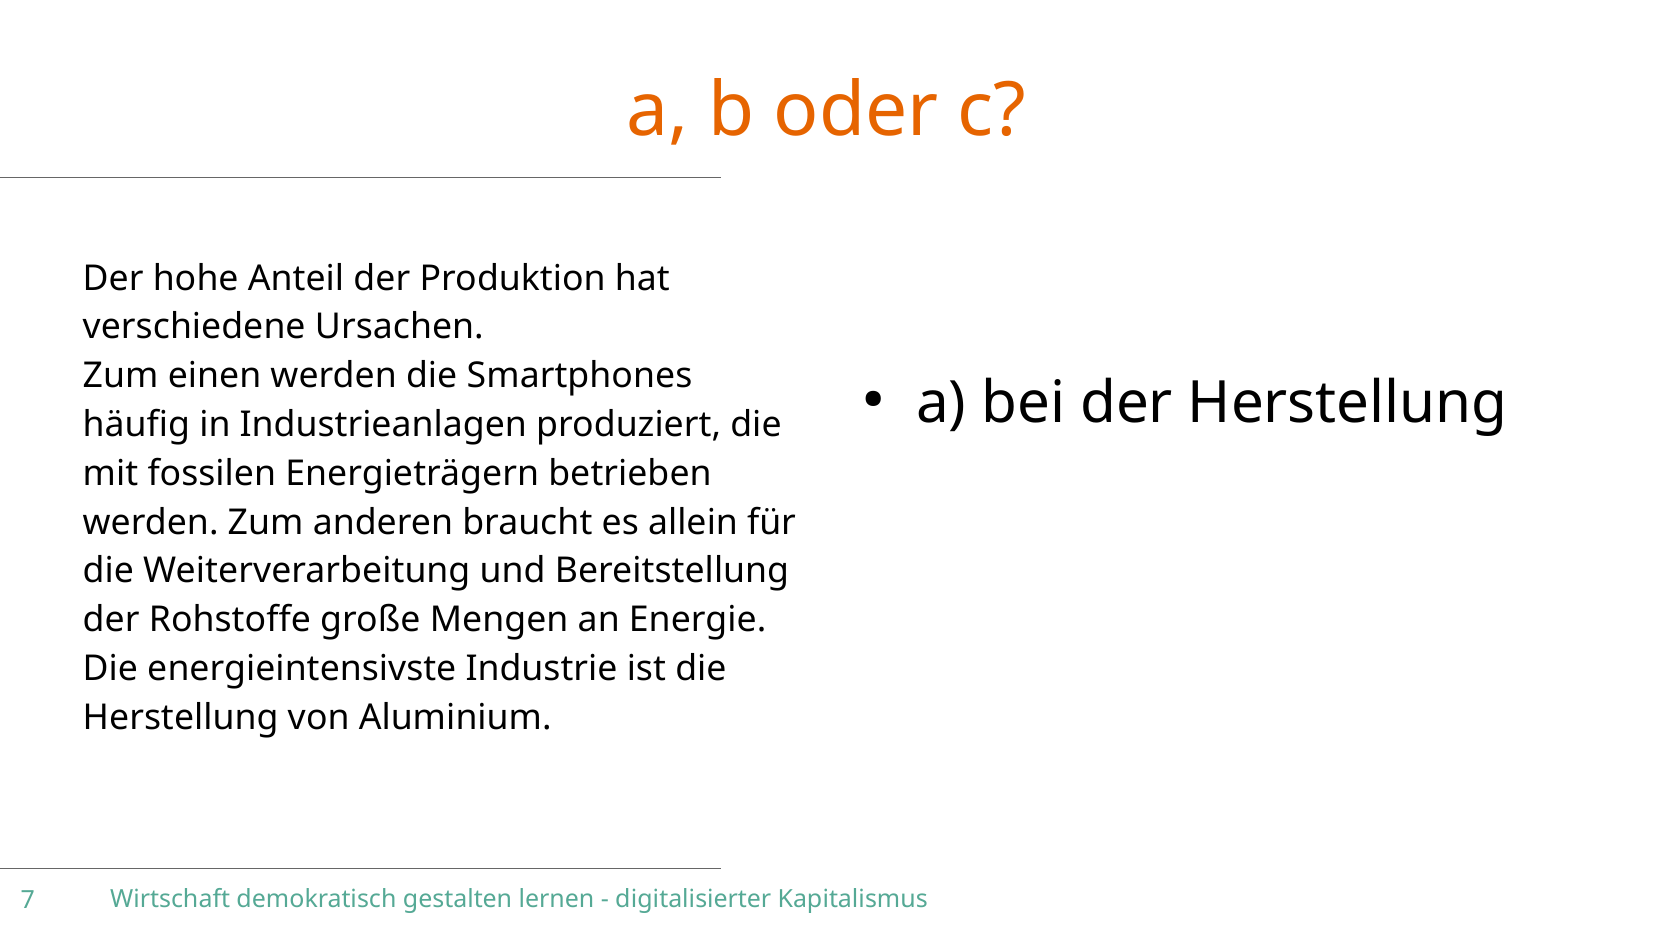

a, b oder c?
# Der hohe Anteil der Produktion hat verschiedene Ursachen. Zum einen werden die Smartphones häufig in Industrieanlagen produziert, die mit fossilen Energieträgern betrieben werden. Zum anderen braucht es allein für die Weiterverarbeitung und Bereitstellung der Rohstoffe große Mengen an Energie. Die energieintensivste Industrie ist die Herstellung von Aluminium.
a) bei der Herstellung